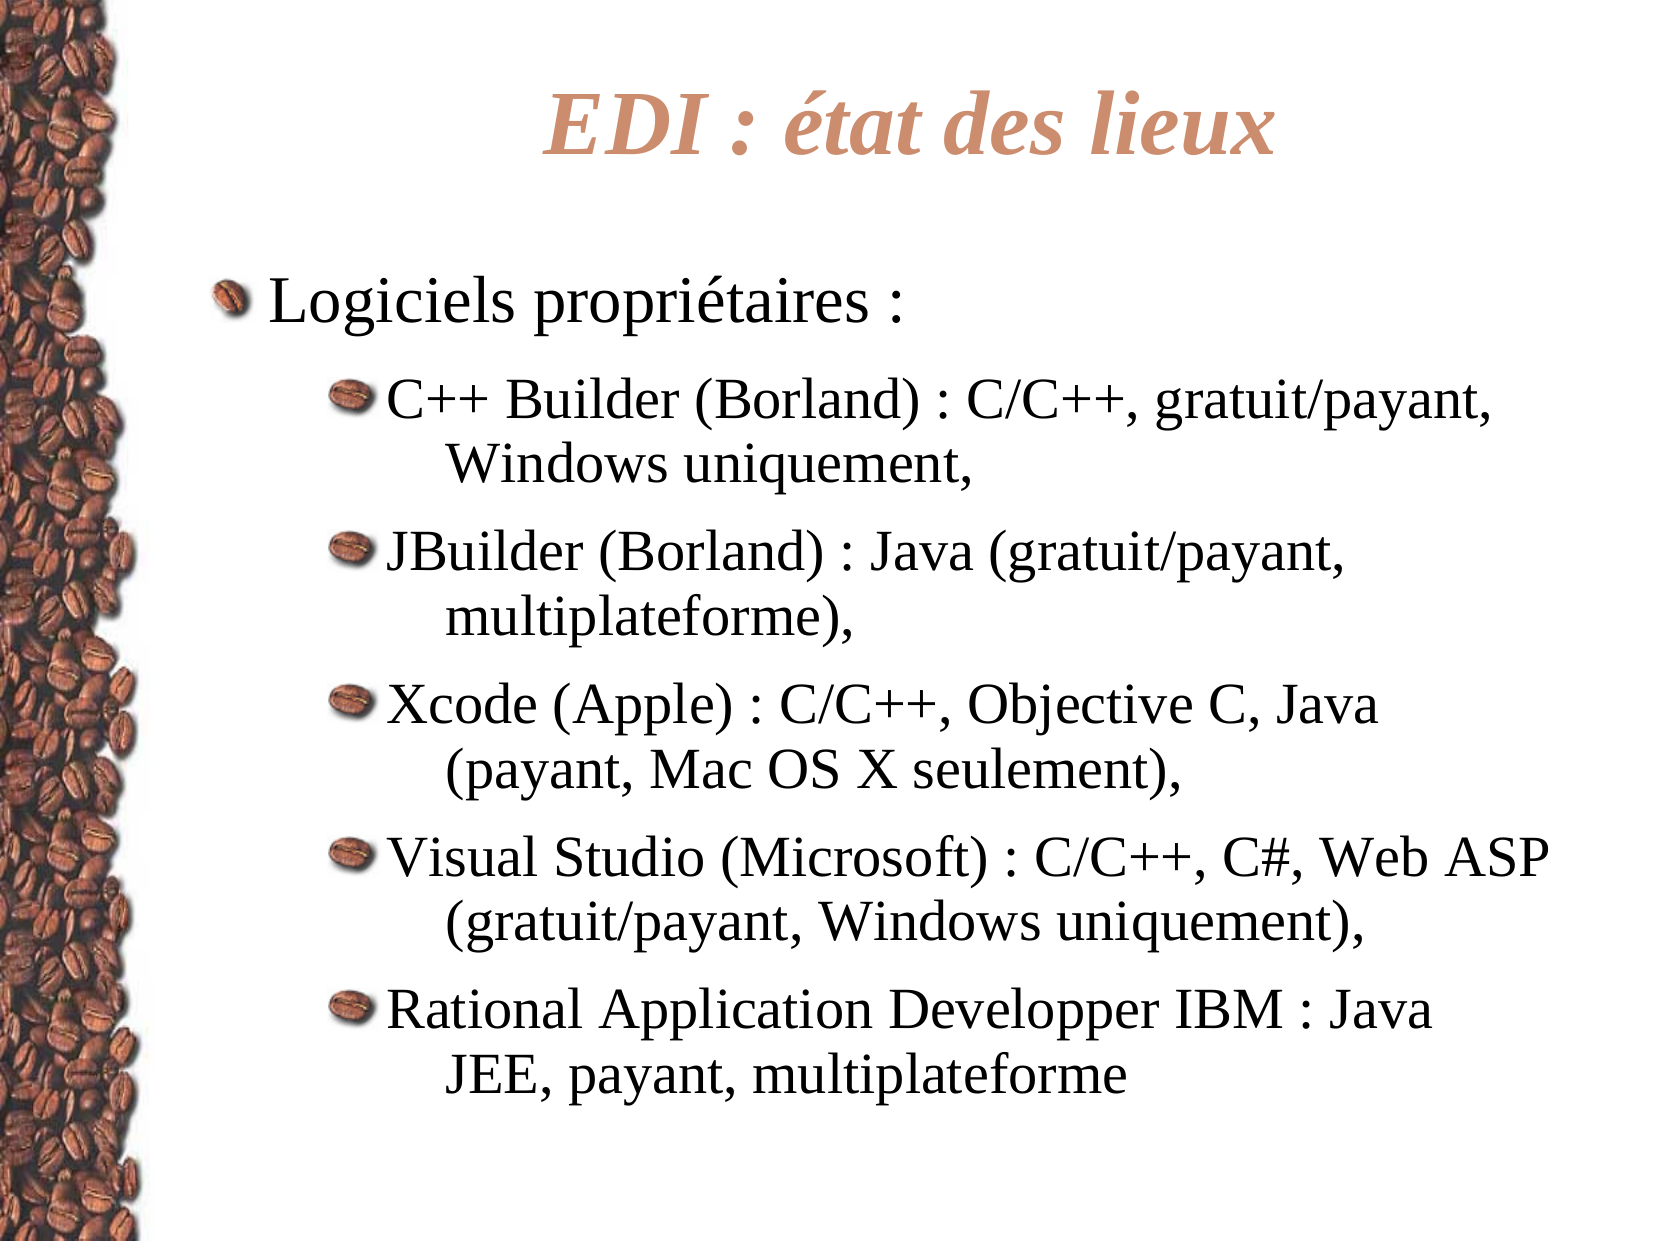

# EDI : état des lieux
Logiciels propriétaires :
C++ Builder (Borland) : C/C++, gratuit/payant, Windows uniquement,
JBuilder (Borland) : Java (gratuit/payant, multiplateforme),
Xcode (Apple) : C/C++, Objective C, Java (payant, Mac OS X seulement),
Visual Studio (Microsoft) : C/C++, C#, Web ASP (gratuit/payant, Windows uniquement),
Rational Application Developper IBM : Java JEE, payant, multiplateforme